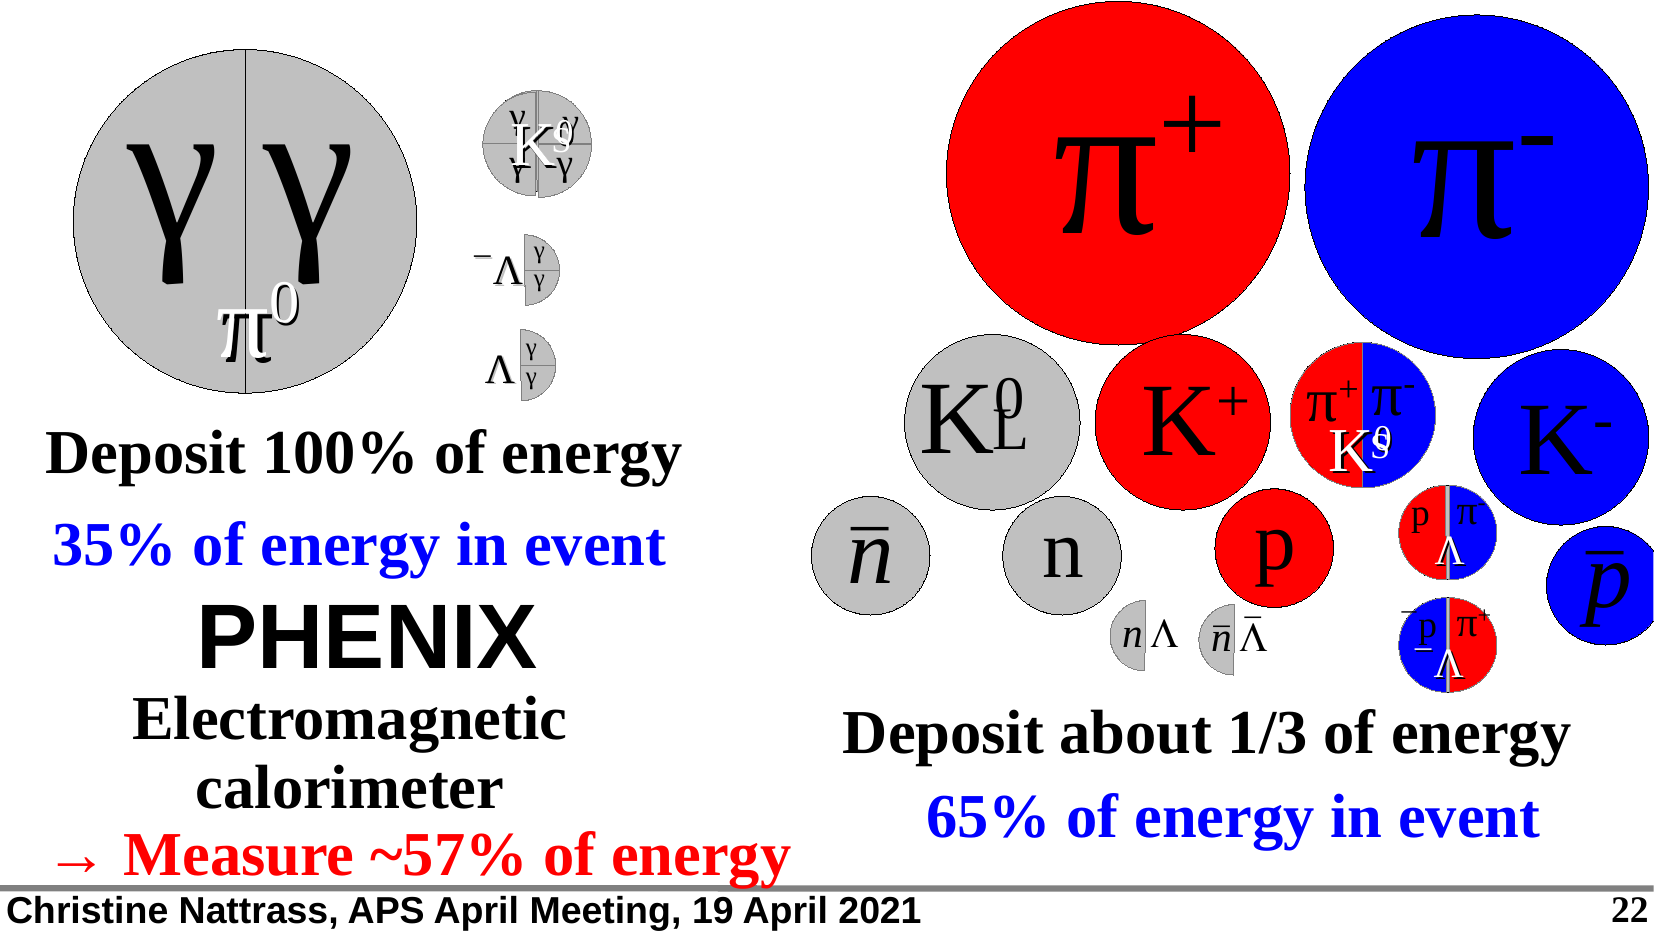

π+
π-
γ
γ
π0
S
K0
γ
γ
π0
π0
γ
γ
γ
γ
`Λ
γ
Λ
γ
Deposit 100% of energy
35% of energy in event
L
K0
K+
π-
π+
S
K0
K-
π-
p
Λ
π+
`p
`Λ
p
n
# PHENIX
Electromagnetic calorimeter
Deposit about 1/3 of energy
65% of energy in event
→ Measure ~57% of energy
22
Scale: diameter in inches = √fraction * 5